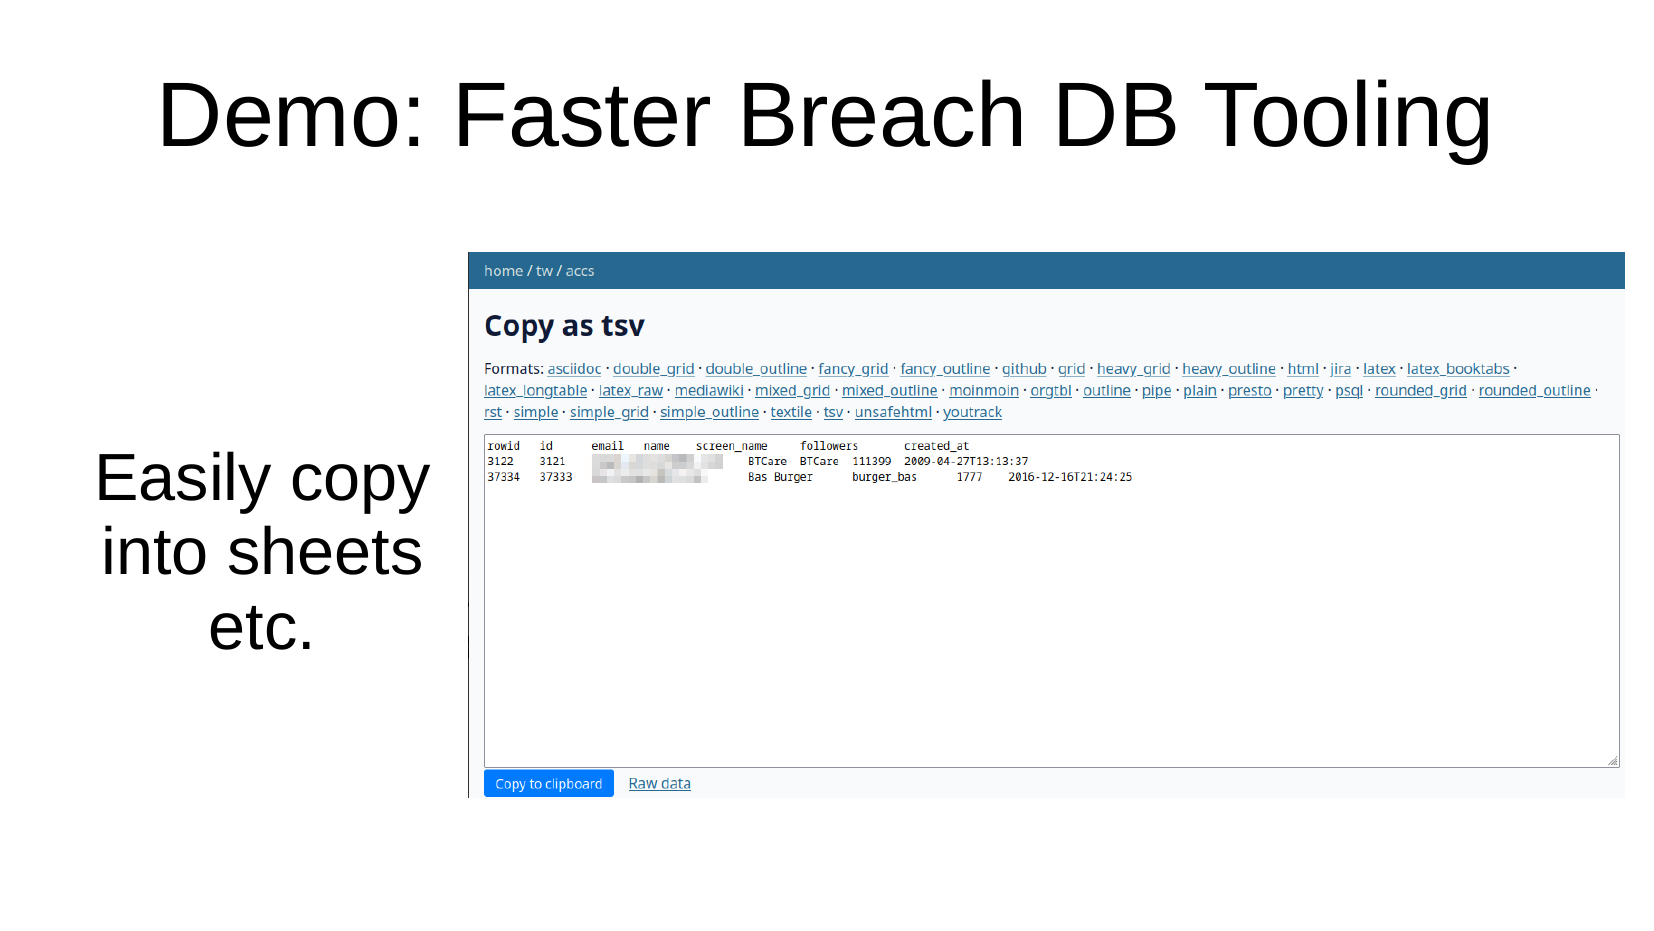

# Demo: Faster Breach DB Tooling
Easily copy into sheets etc.